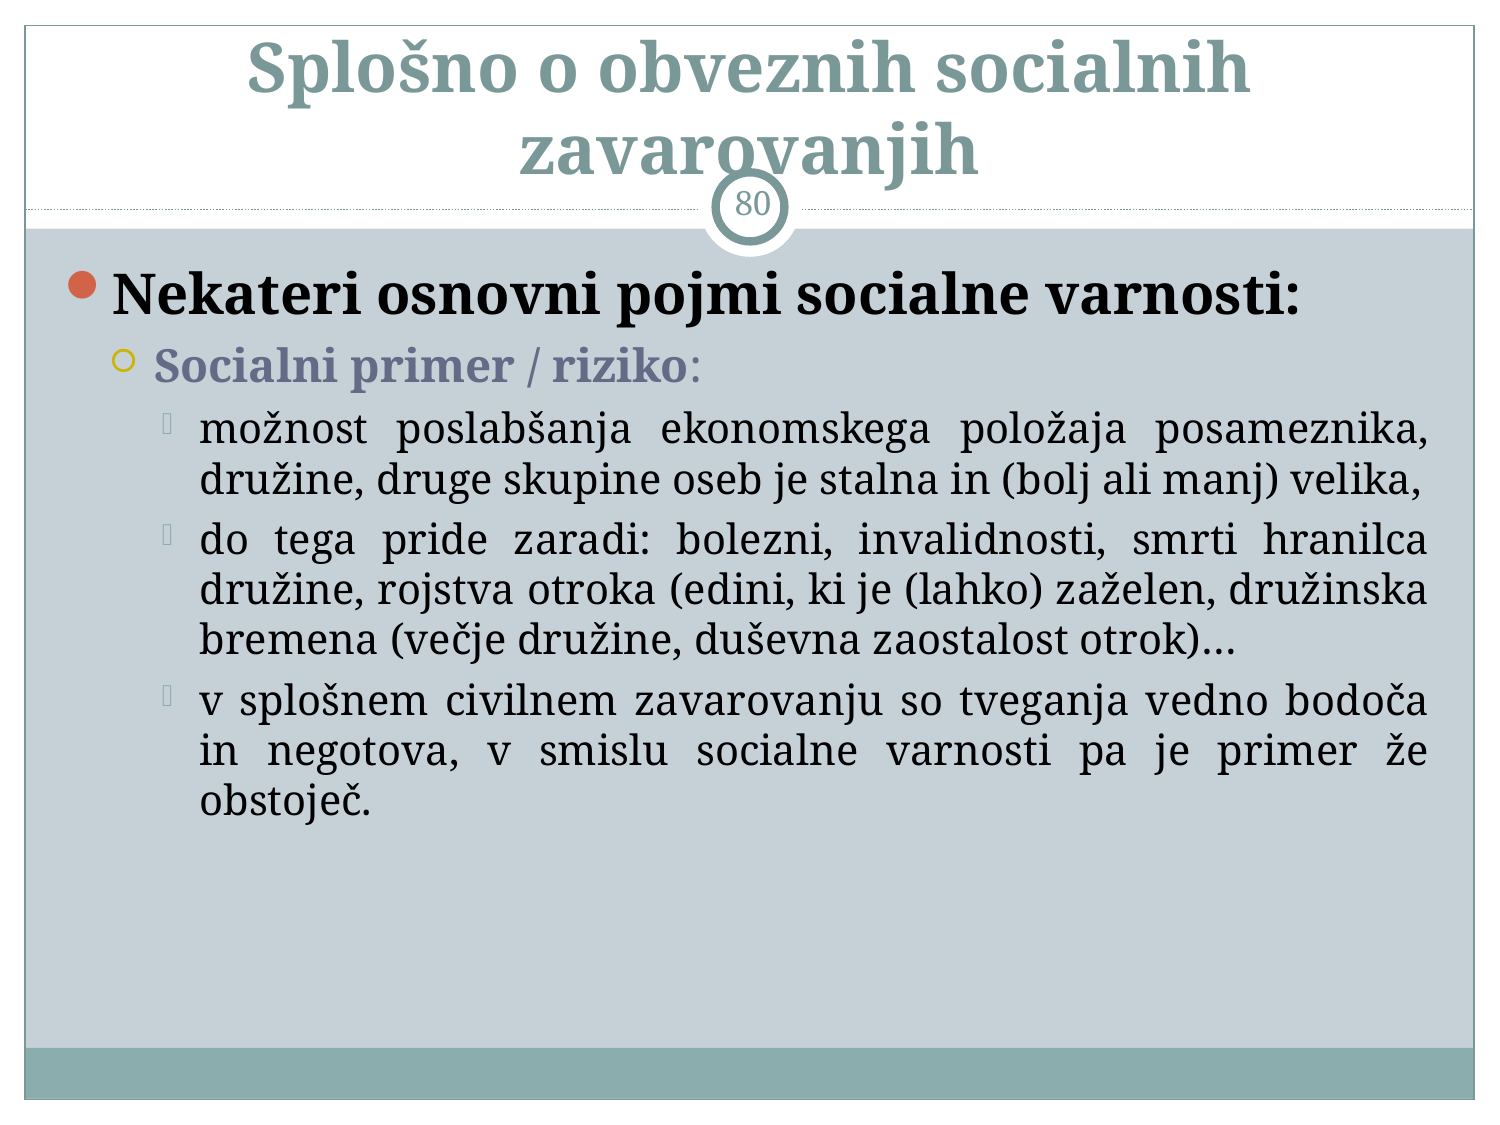

# Splošno o obveznih socialnih zavarovanjih
Nekateri osnovni pojmi socialne varnosti:
Socialni primer / riziko:
možnost poslabšanja ekonomskega položaja posameznika, družine, druge skupine oseb je stalna in (bolj ali manj) velika,
do tega pride zaradi: bolezni, invalidnosti, smrti hranilca družine, rojstva otroka (edini, ki je (lahko) zaželen, družinska bremena (večje družine, duševna zaostalost otrok)…
v splošnem civilnem zavarovanju so tveganja vedno bodoča in negotova, v smislu socialne varnosti pa je primer že obstoječ.